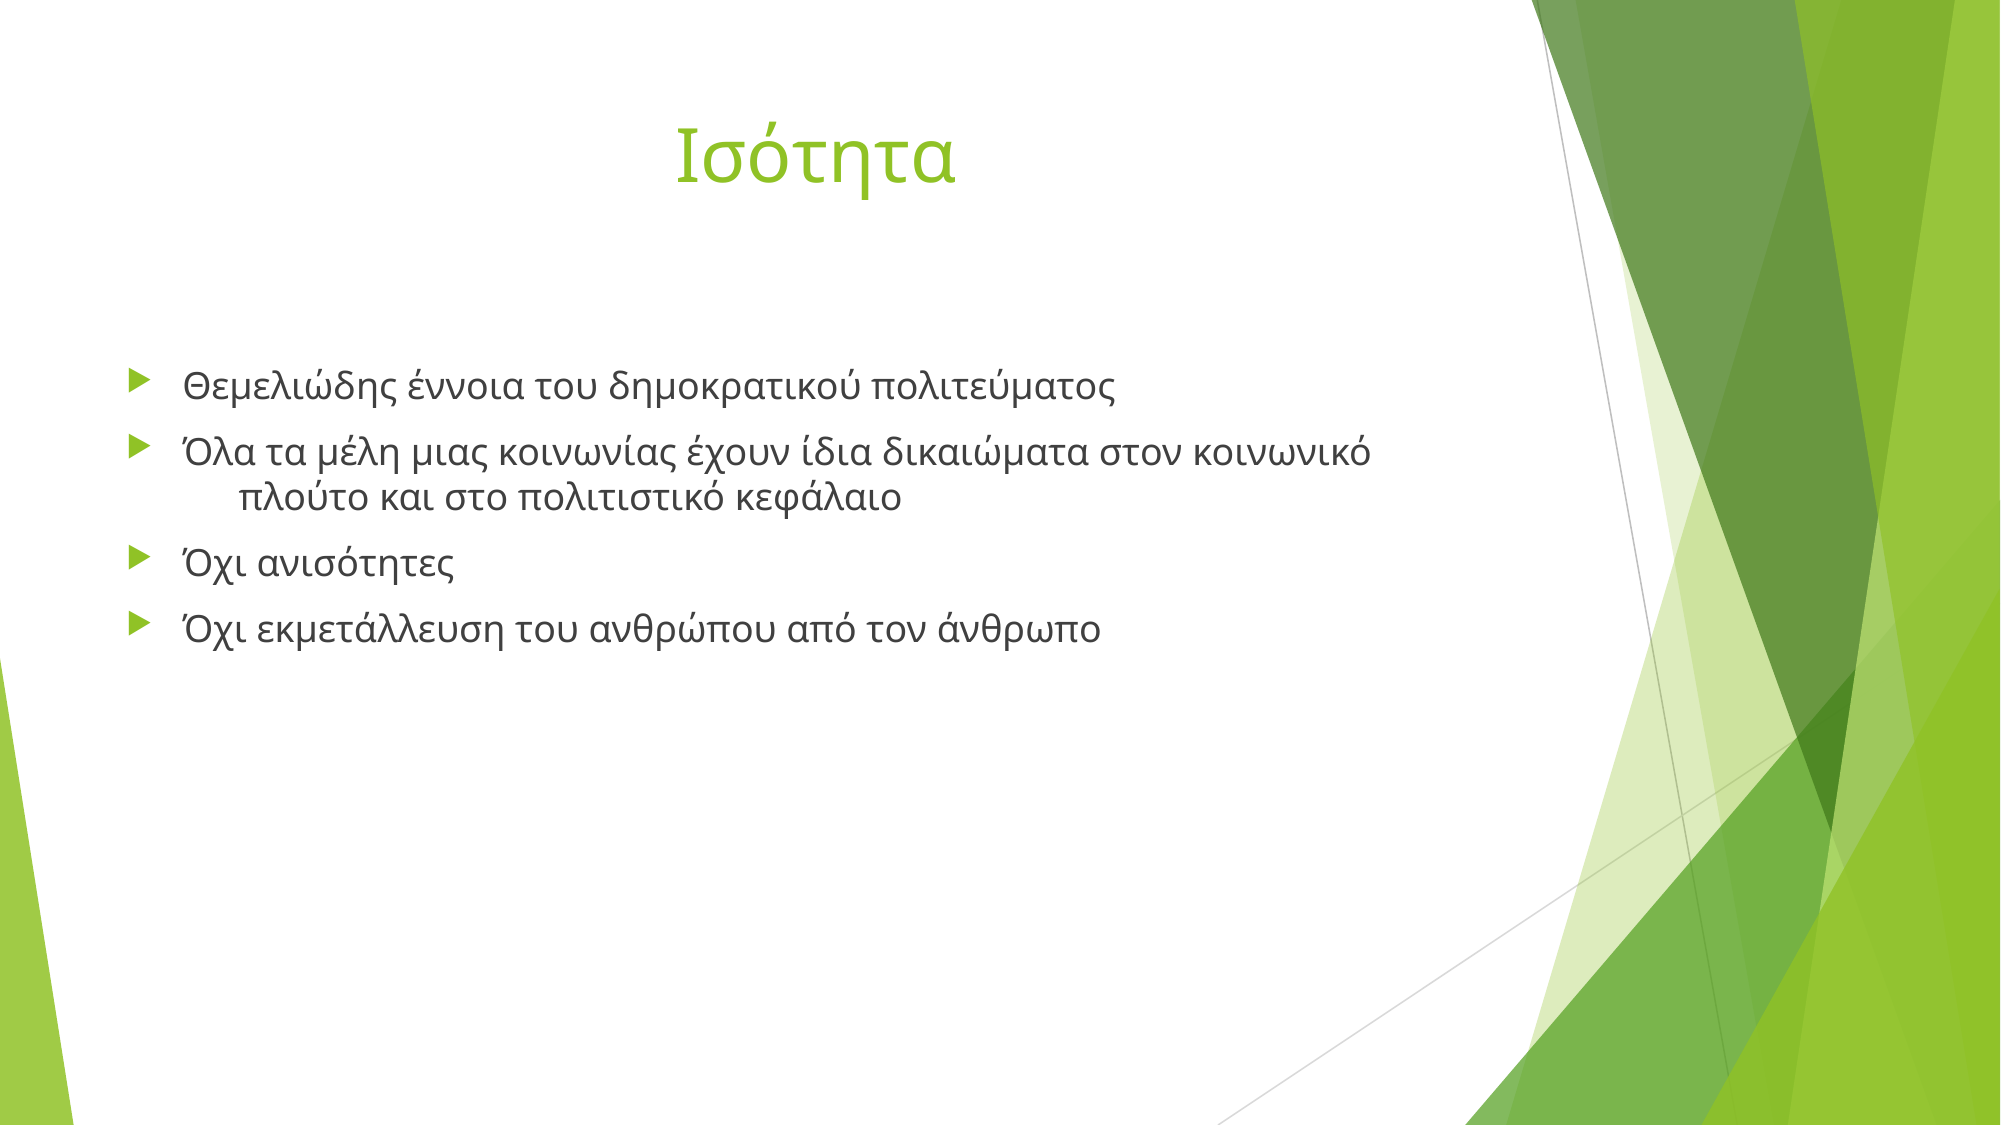

# Ισότητα
Θεμελιώδης έννοια του δημοκρατικού πολιτεύματος
Όλα τα μέλη μιας κοινωνίας έχουν ίδια δικαιώματα στον κοινωνικό πλούτο και στο πολιτιστικό κεφάλαιο
Όχι ανισότητες
Όχι εκμετάλλευση του ανθρώπου από τον άνθρωπο